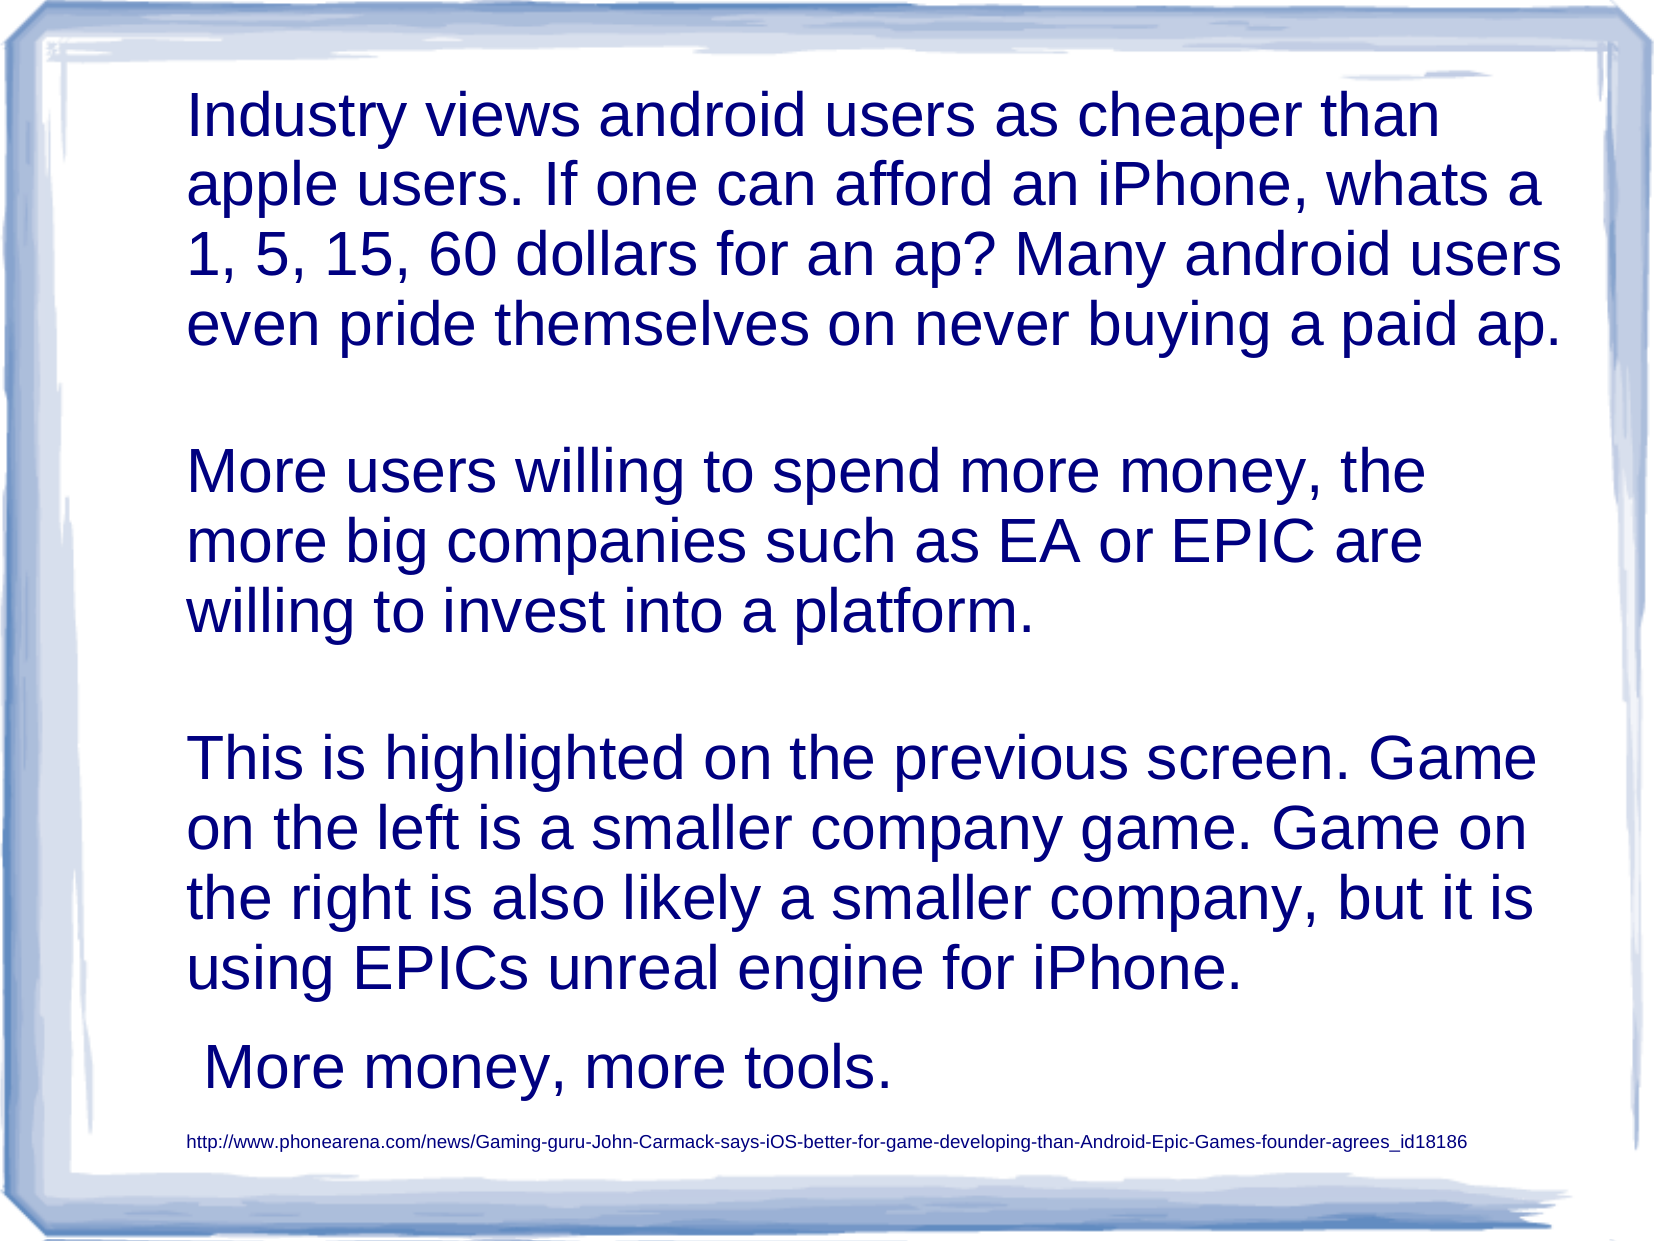

# Industry views android users as cheaper than apple users. If one can afford an iPhone, whats a 1, 5, 15, 60 dollars for an ap? Many android users even pride themselves on never buying a paid ap.
More users willing to spend more money, the more big companies such as EA or EPIC are willing to invest into a platform.
This is highlighted on the previous screen. Game on the left is a smaller company game. Game on the right is also likely a smaller company, but it is using EPICs unreal engine for iPhone.
 More money, more tools.
http://www.phonearena.com/news/Gaming-guru-John-Carmack-says-iOS-better-for-game-developing-than-Android-Epic-Games-founder-agrees_id18186